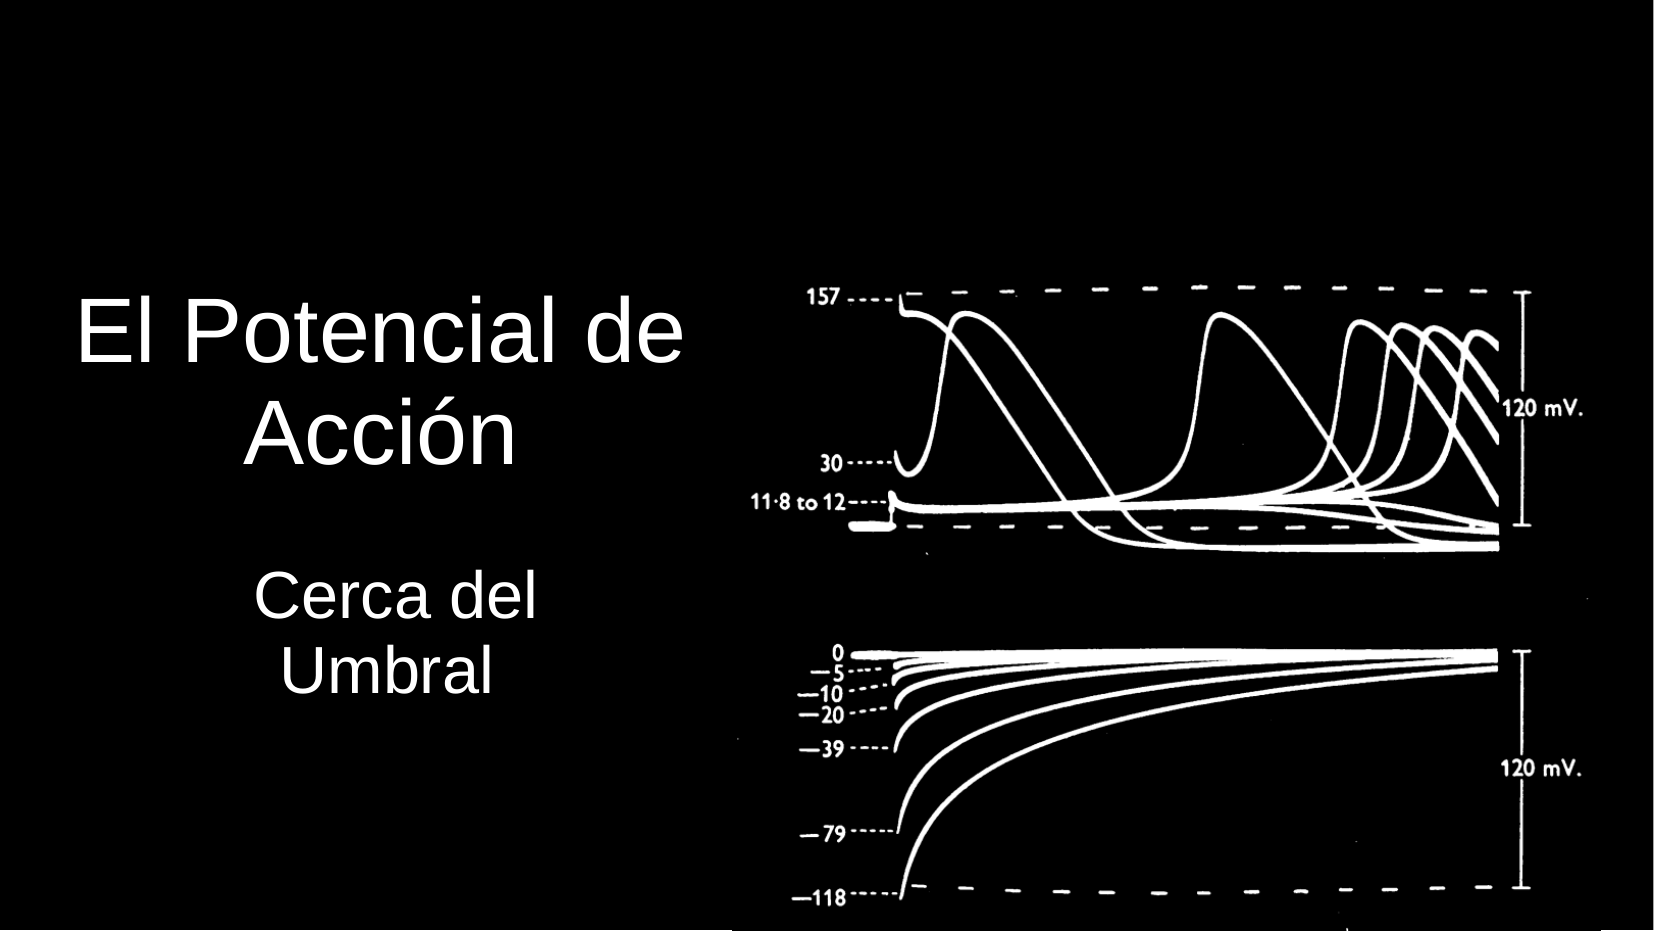

# El Potencial de Acción
 Cerca del Umbral